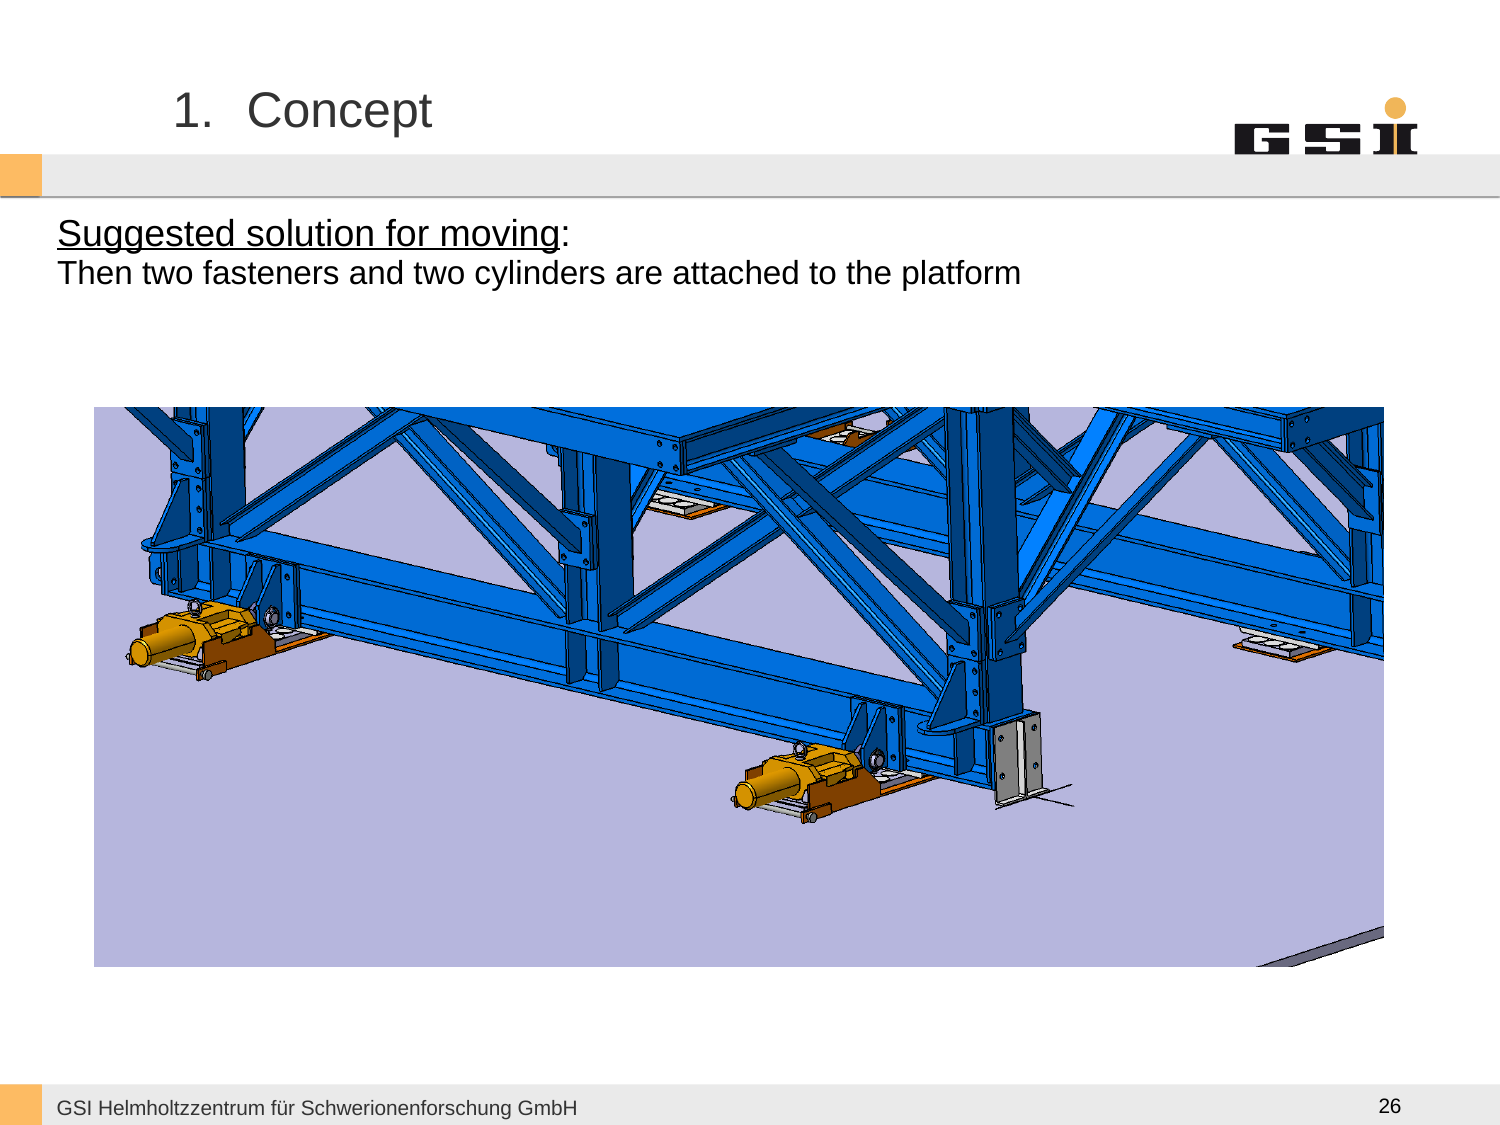

# 1.	Concept
Suggested solution for moving:
Then two fasteners and two cylinders are attached to the platform